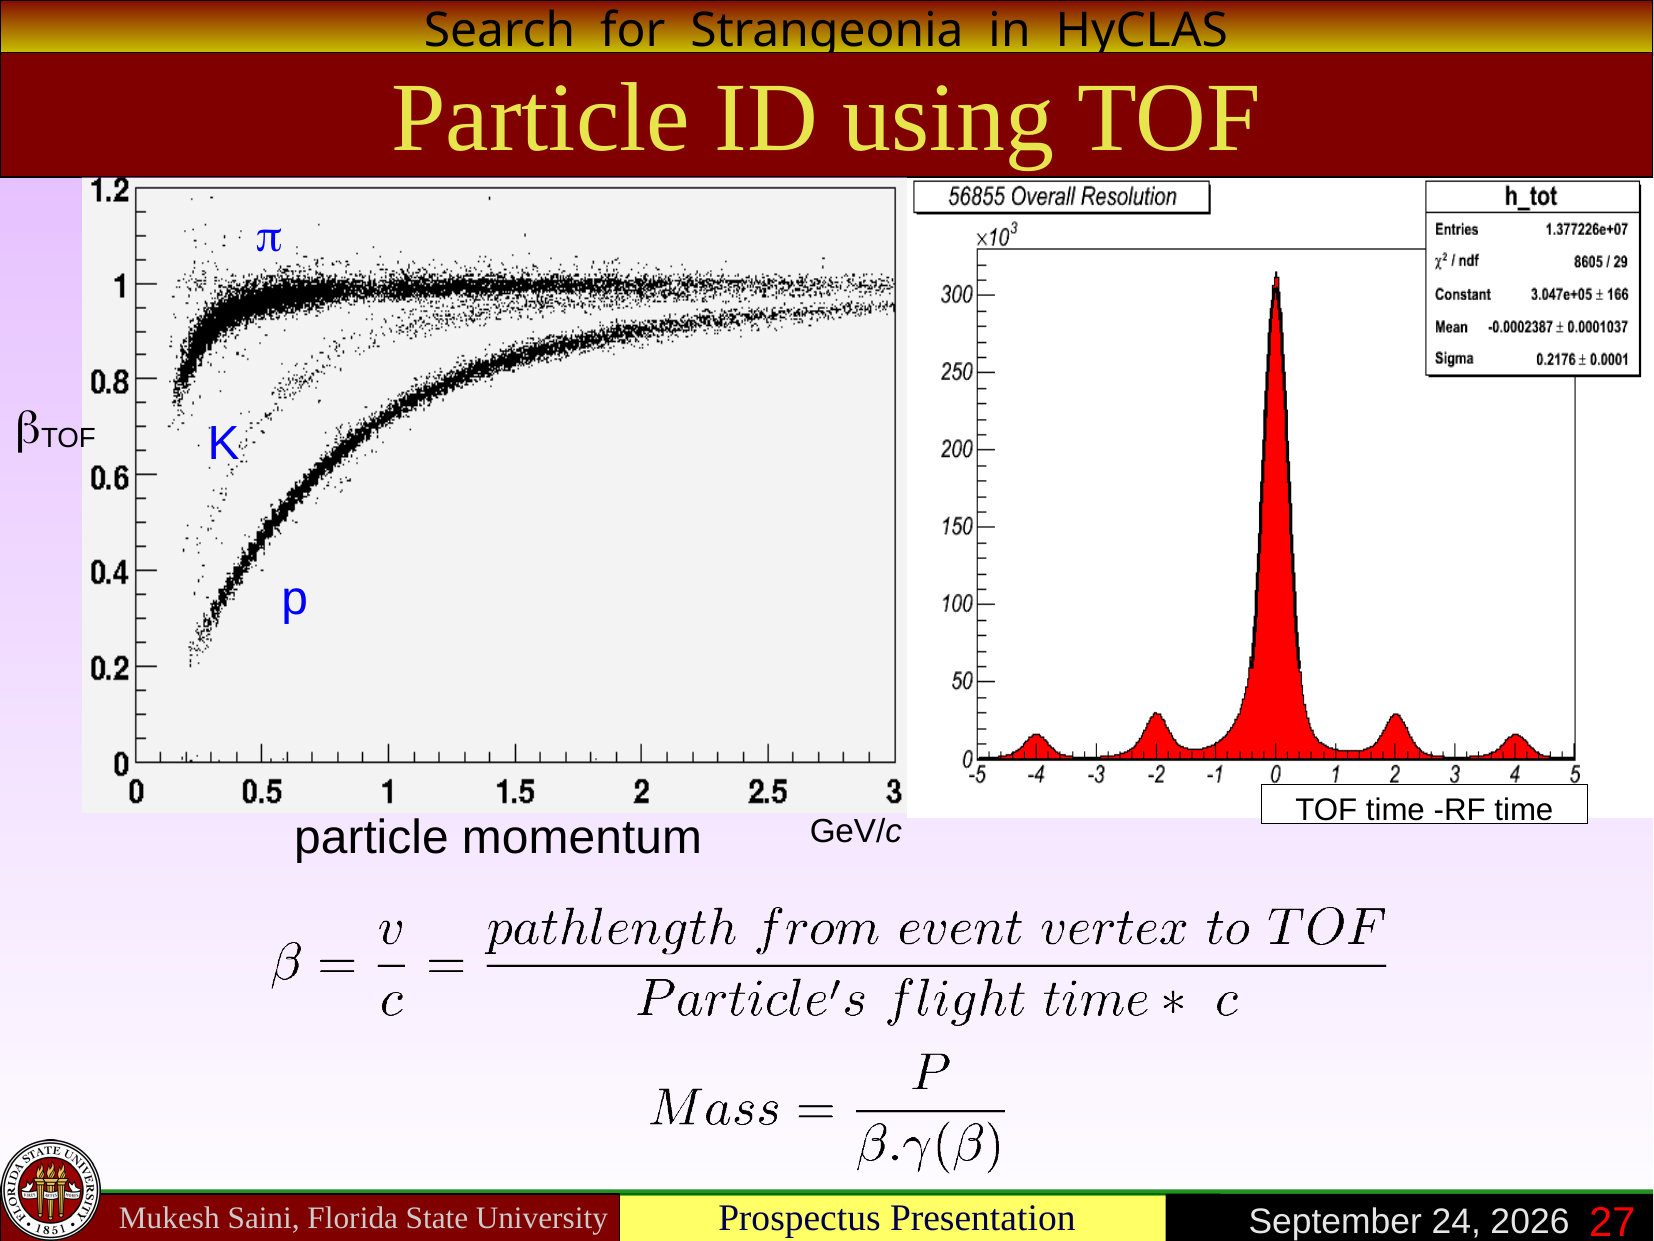

Particle ID using TOF
p
bTOF
K
p
particle momentum
GeV/c
TOF time -RF time